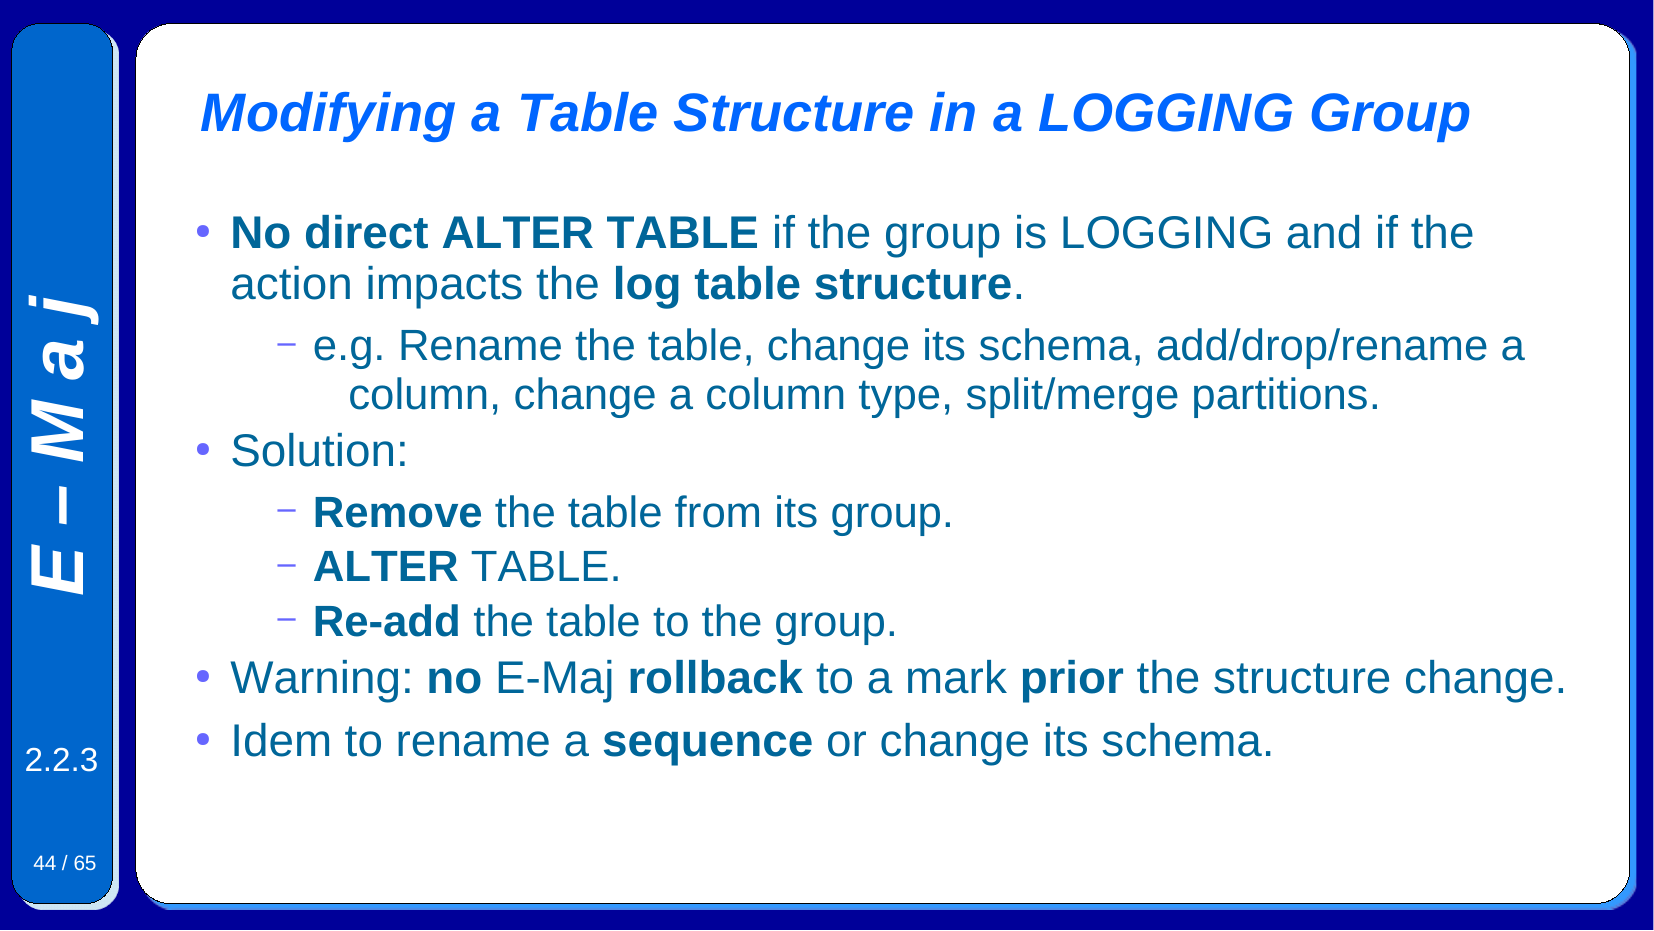

# Modifying a Table Structure in a LOGGING Group
No direct ALTER TABLE if the group is LOGGING and if the action impacts the log table structure.
e.g. Rename the table, change its schema, add/drop/rename a column, change a column type, split/merge partitions.
Solution:
Remove the table from its group.
ALTER TABLE.
Re-add the table to the group.
Warning: no E-Maj rollback to a mark prior the structure change.
Idem to rename a sequence or change its schema.